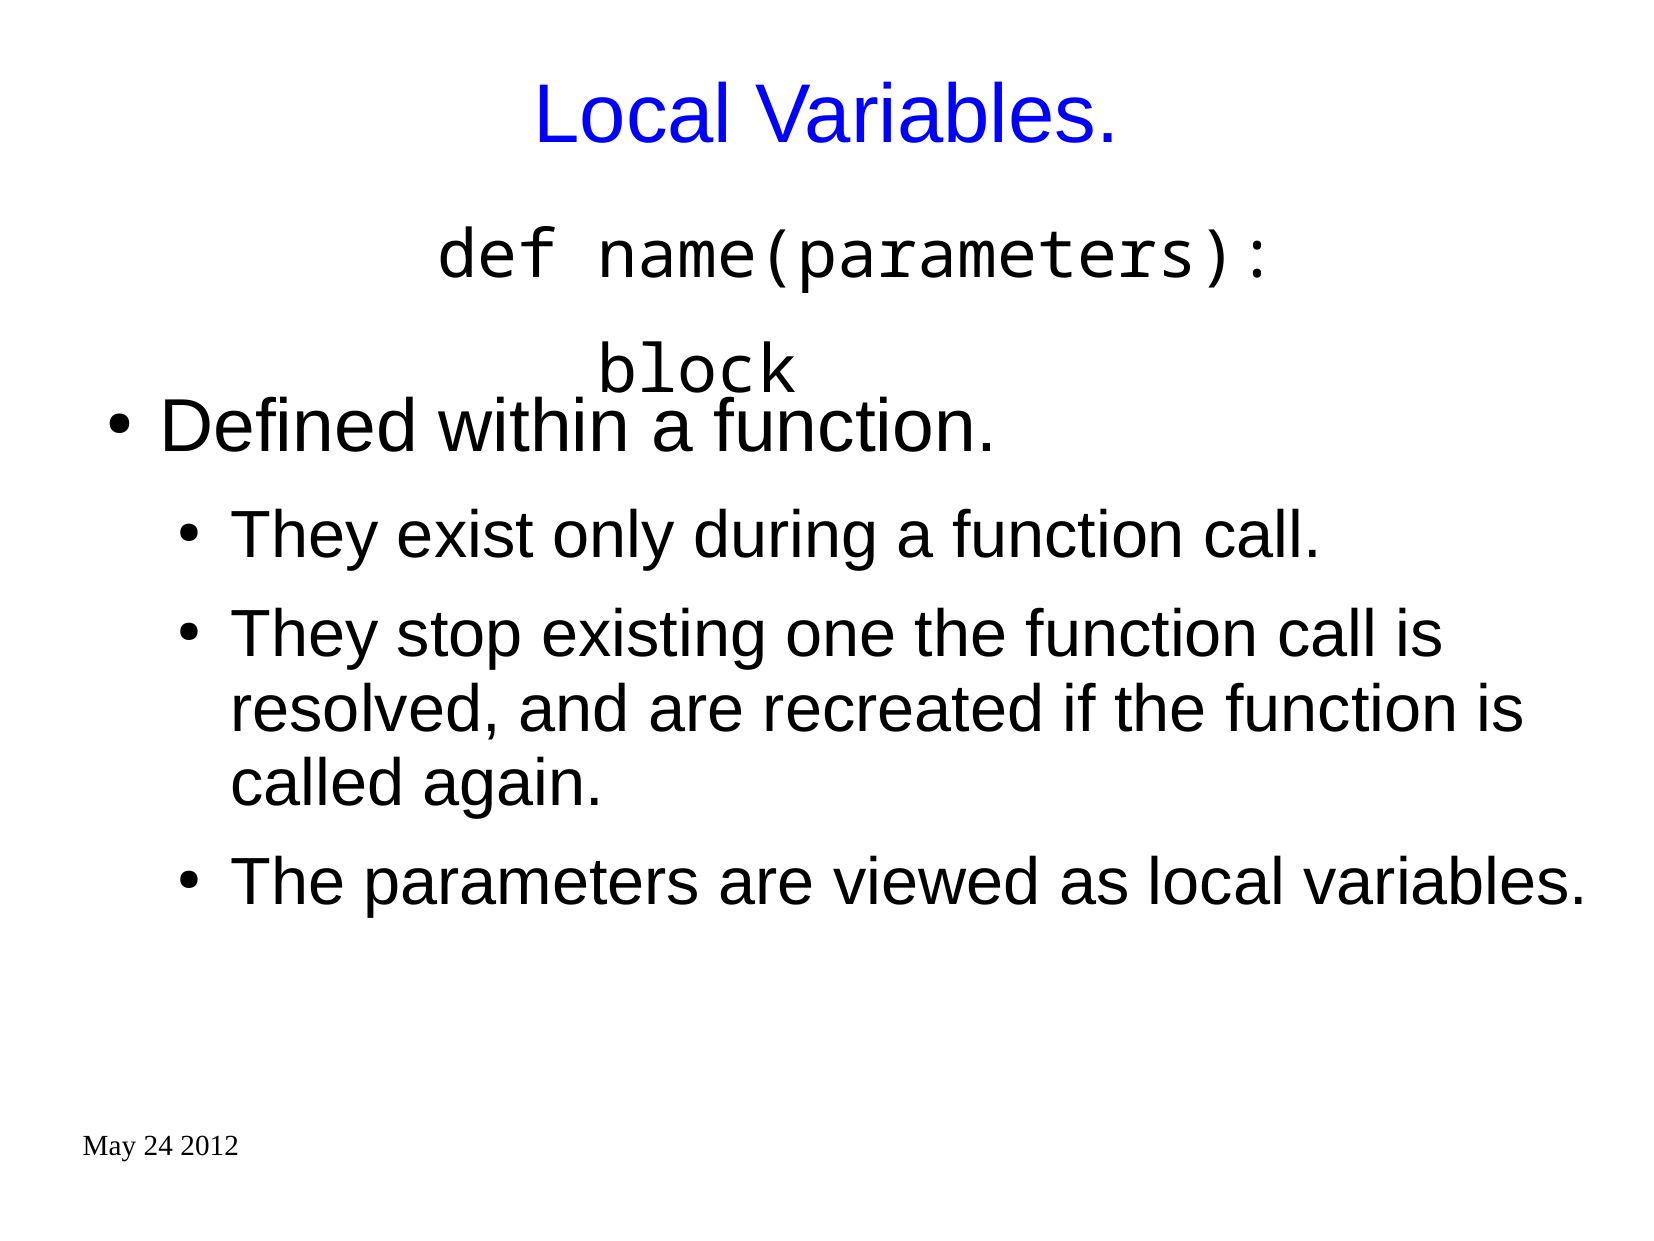

# Local Variables.
def name(parameters):
 block
Defined within a function.
They exist only during a function call.
They stop existing one the function call is resolved, and are recreated if the function is called again.
The parameters are viewed as local variables.
May 24 2012